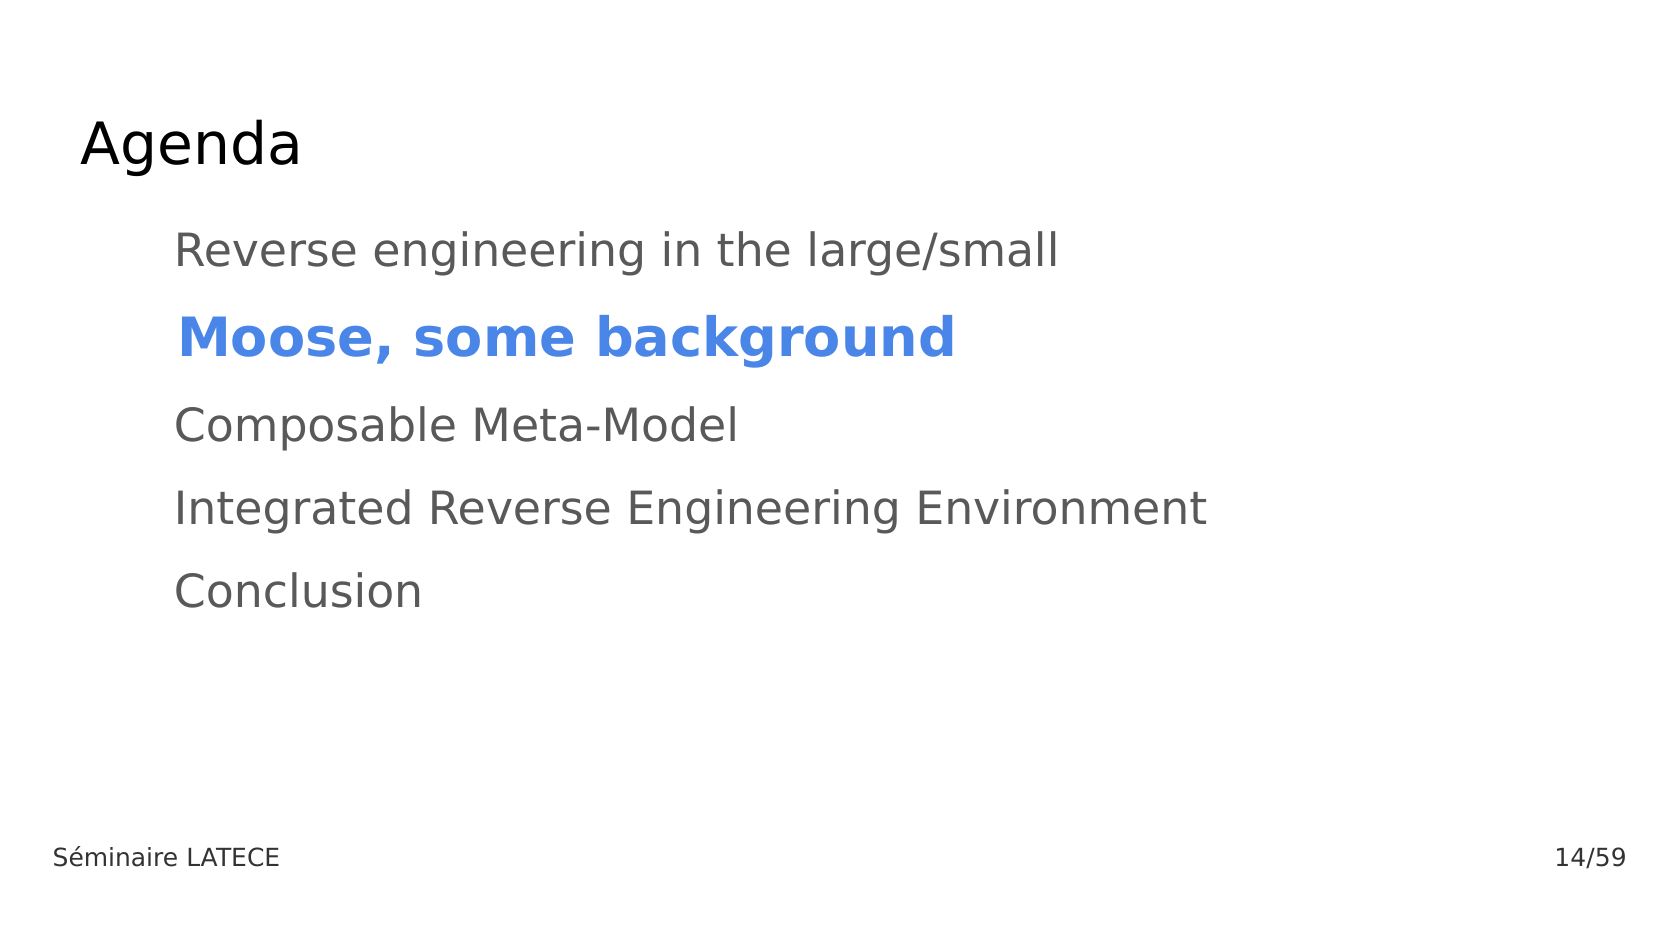

# Agenda
Reverse engineering in the large/small
Moose, some background
Composable Meta-Model
Integrated Reverse Engineering Environment
Conclusion